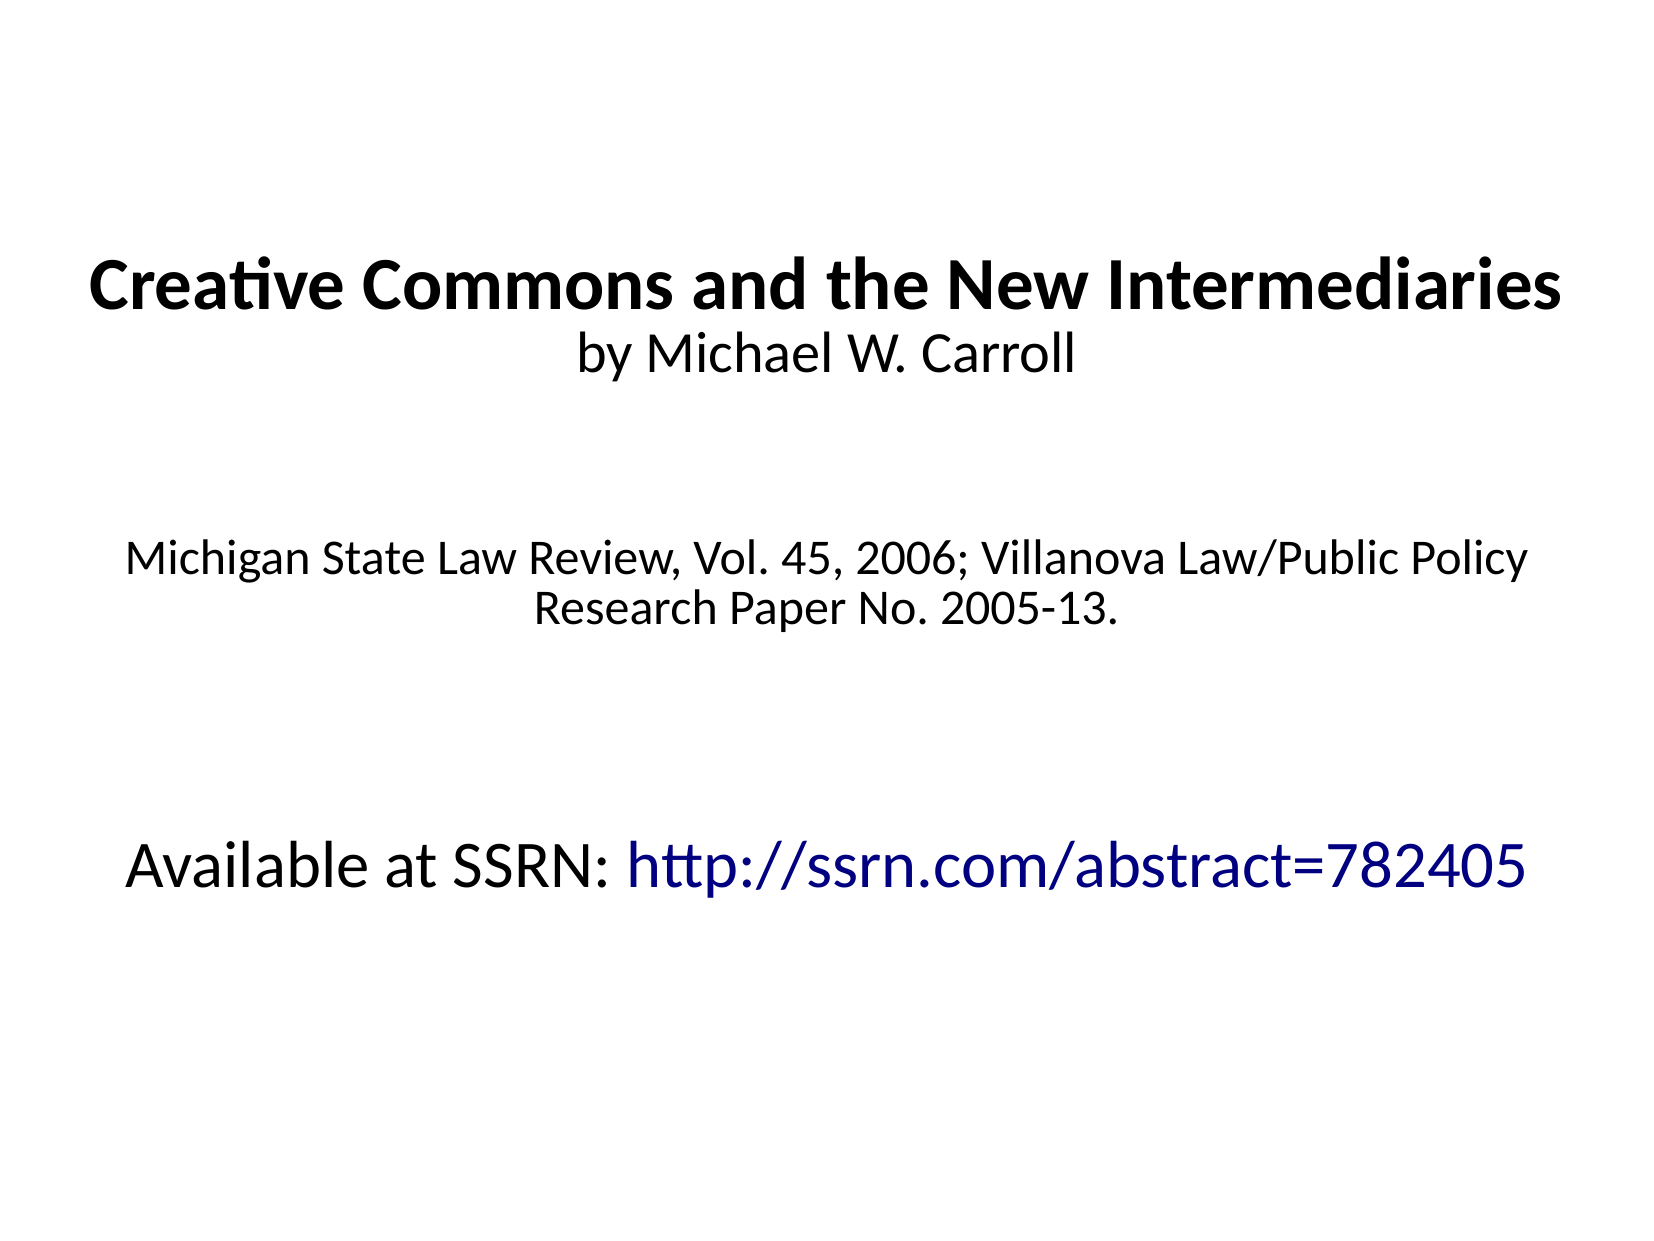

# Creative Commons and the New Intermediaries
by Michael W. Carroll
Michigan State Law Review, Vol. 45, 2006; Villanova Law/Public Policy Research Paper No. 2005-13.
Available at SSRN: http://ssrn.com/abstract=782405